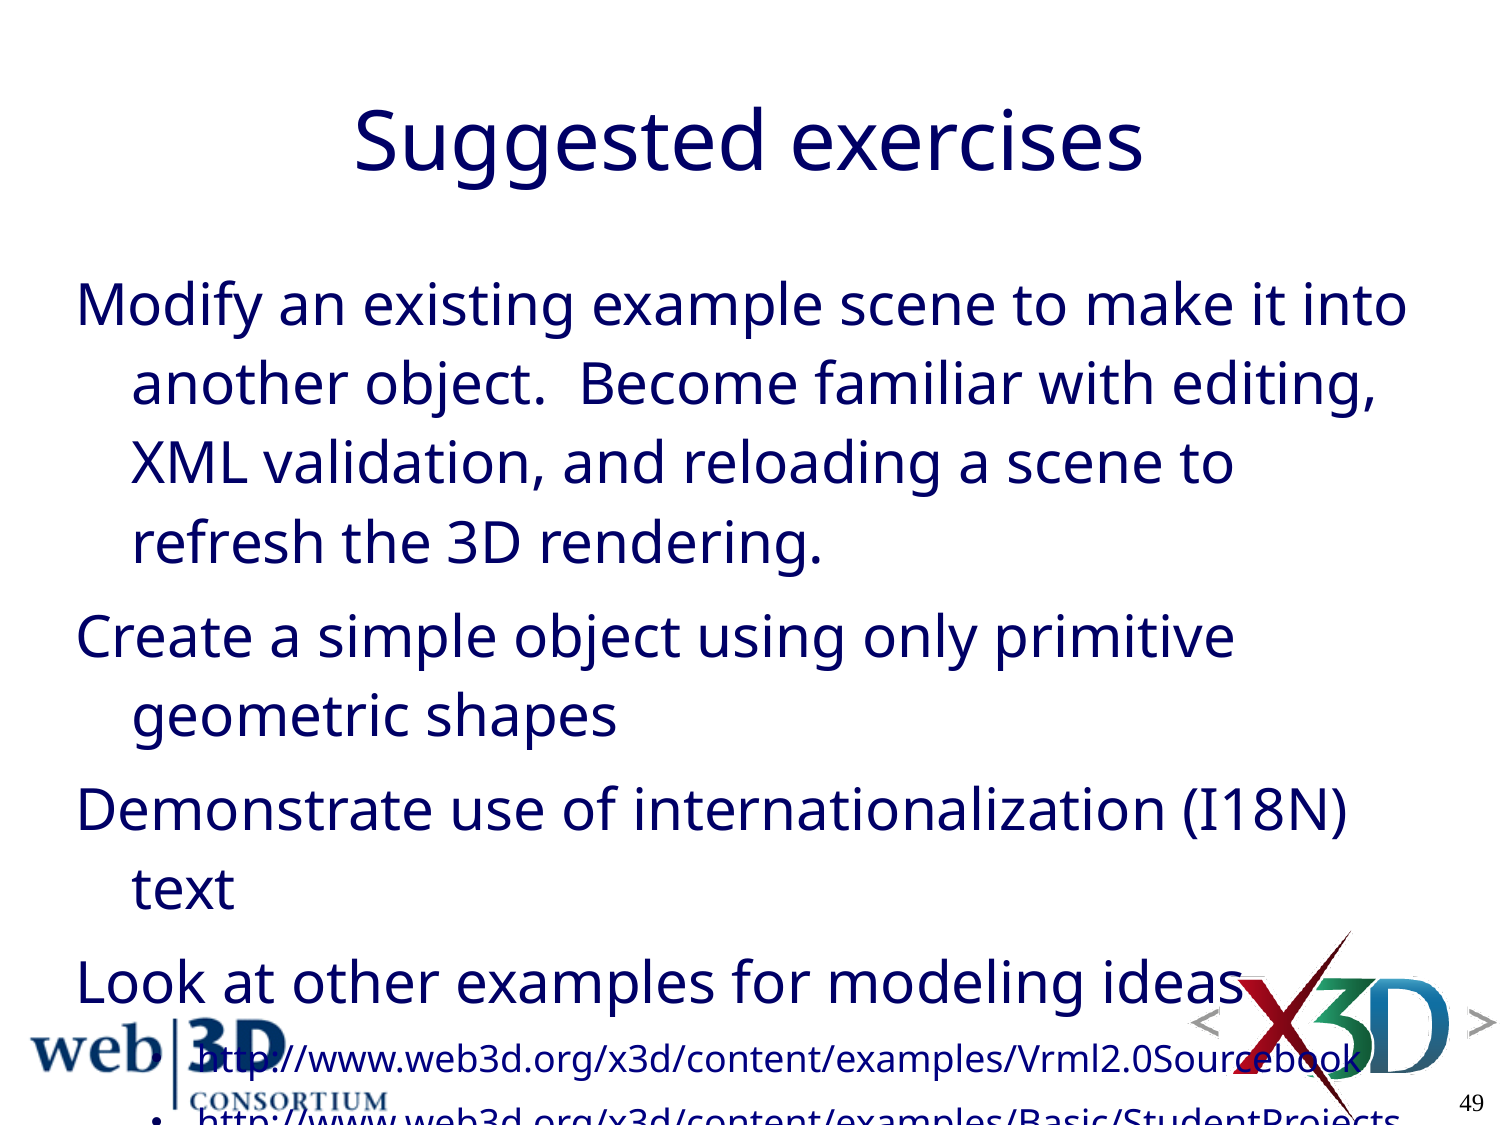

# Suggested exercises
Modify an existing example scene to make it into another object. Become familiar with editing, XML validation, and reloading a scene to refresh the 3D rendering.
Create a simple object using only primitive geometric shapes
Demonstrate use of internationalization (I18N) text
Look at other examples for modeling ideas
http://www.web3d.org/x3d/content/examples/Vrml2.0Sourcebook
http://www.web3d.org/x3d/content/examples/Basic/StudentProjects